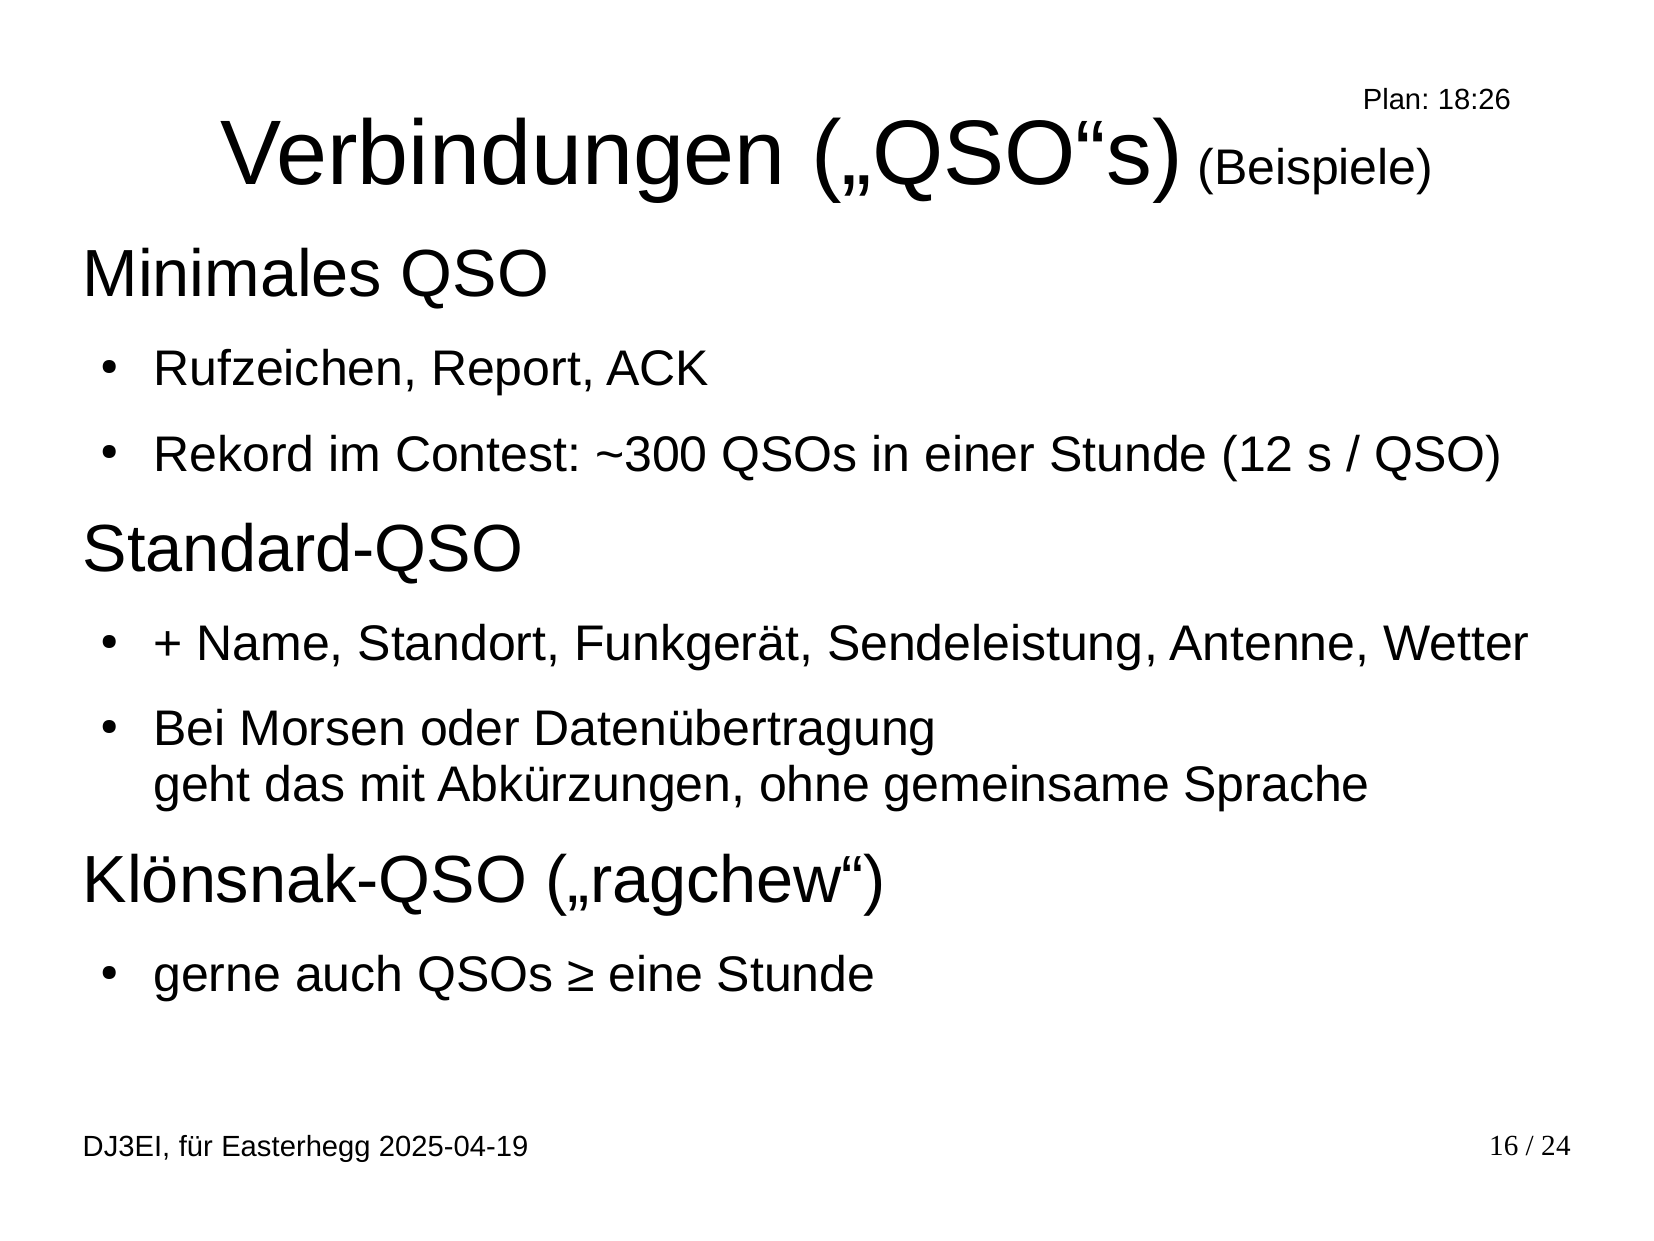

# Verbindungen („QSO“s) (Beispiele)
Plan: 18:26
Minimales QSO
Rufzeichen, Report, ACK
Rekord im Contest: ~300 QSOs in einer Stunde (12 s / QSO)
Standard-QSO
+ Name, Standort, Funkgerät, Sendeleistung, Antenne, Wetter
Bei Morsen oder Datenübertragung
geht das mit Abkürzungen, ohne gemeinsame Sprache
Klönsnak-QSO („ragchew“)
gerne auch QSOs ≥ eine Stunde
16